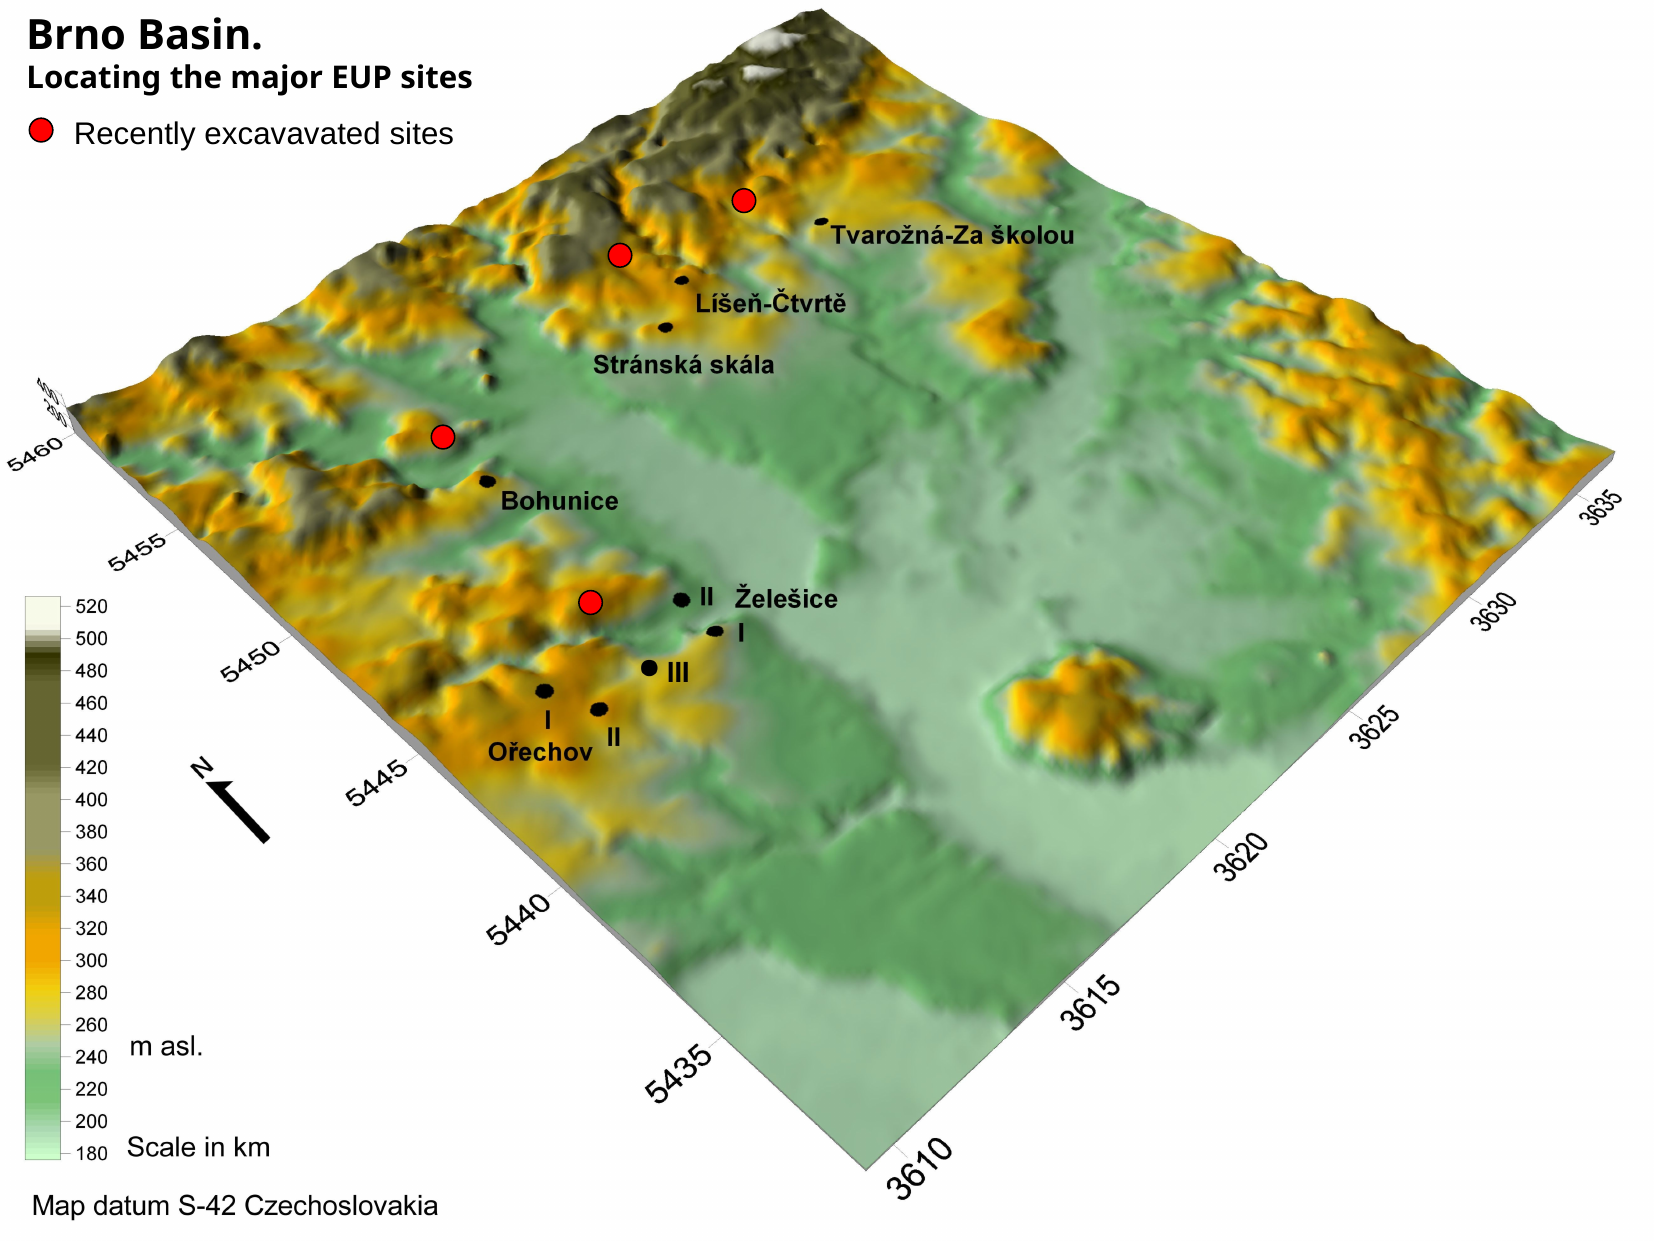

# Brno Basin. Locating the major EUP sites
Recently excavavated sites